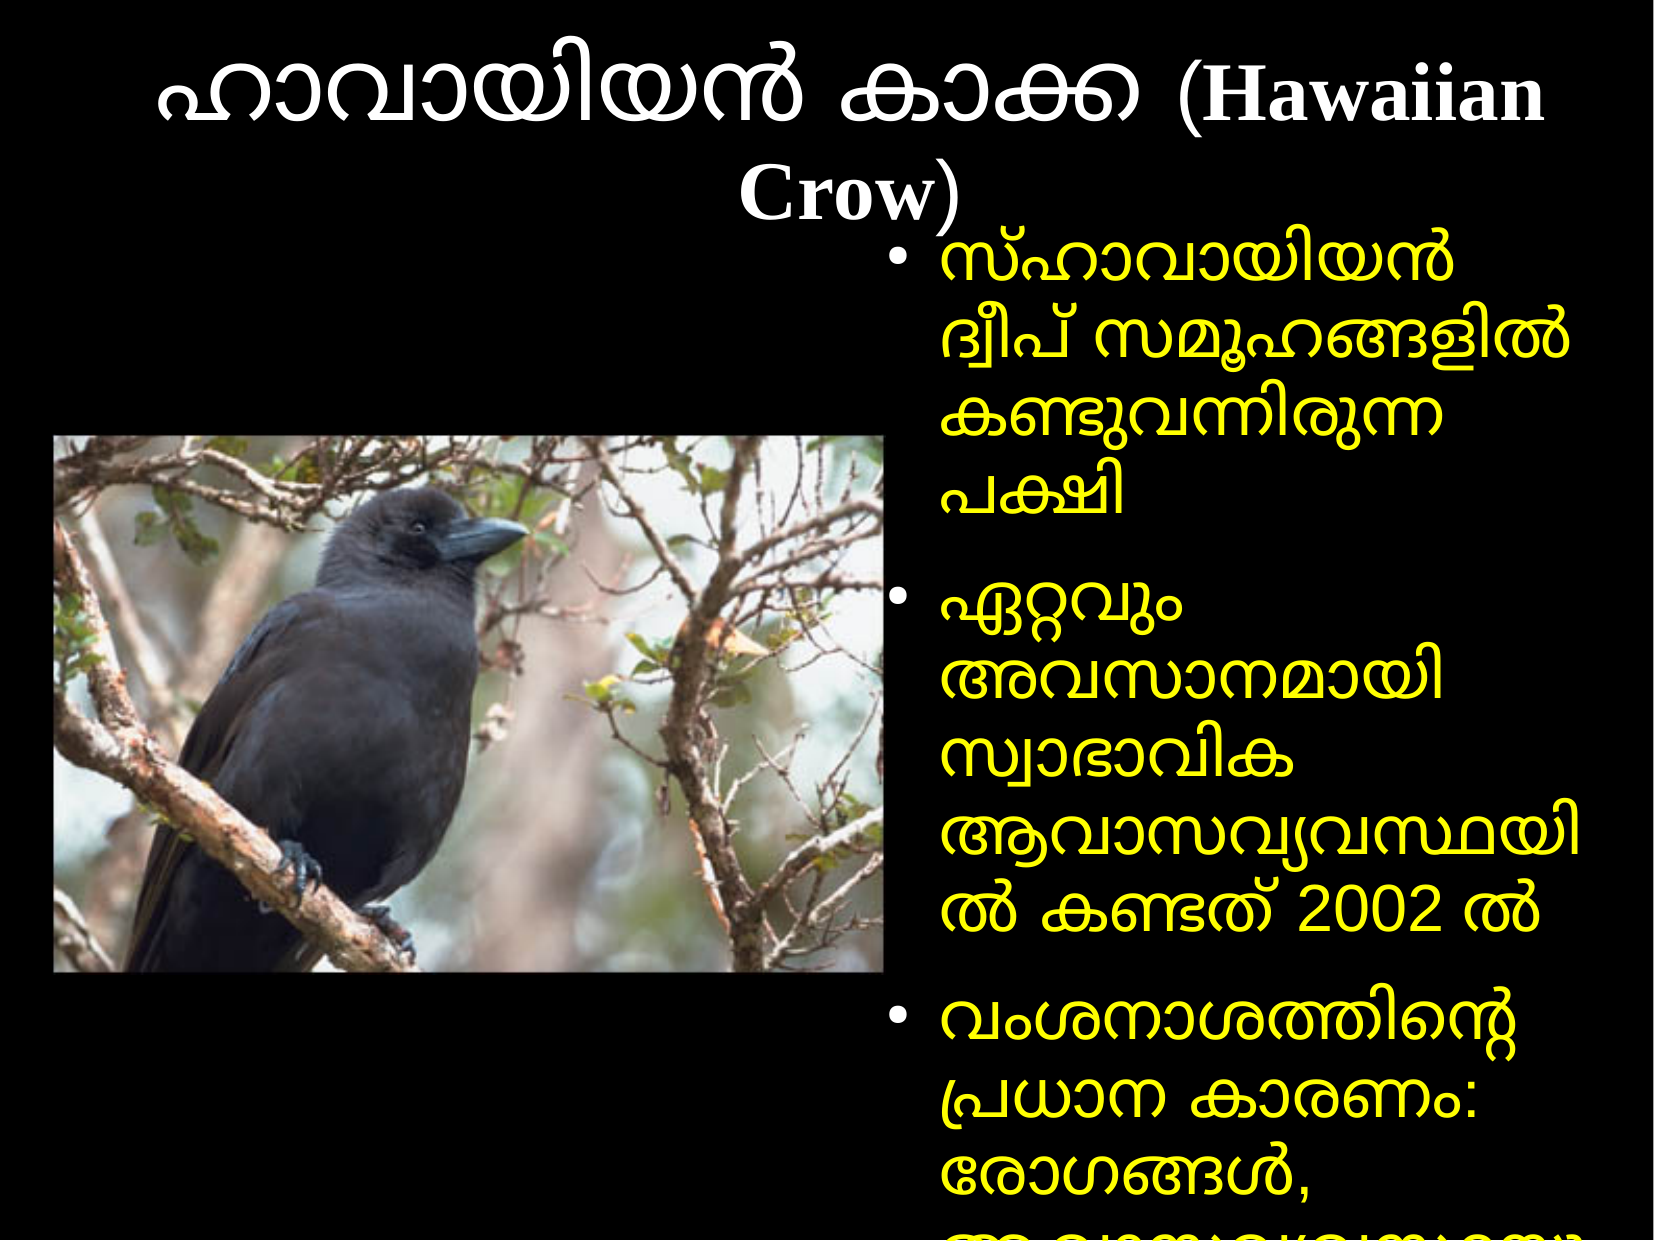

ഹാവായിയന്‍ കാക്ക (Hawaiian Crow)
# സ്ഹാവായിയന്‍ ദ്വീപ് സമൂഹങ്ങളില്‍ കണ്ടുവന്നിരുന്ന പക്ഷി
ഏറ്റവും അവസാനമായി സ്വാഭാവിക ആവാസവ്യവസ്ഥയില്‍ കണ്ടത് 2002 ല്‍
വംശനാശത്തിന്റെ പ്രധാന കാരണം: രോഗങ്ങള്‍, ആവാസവ്യവസ്ഥയുടെ നാശം